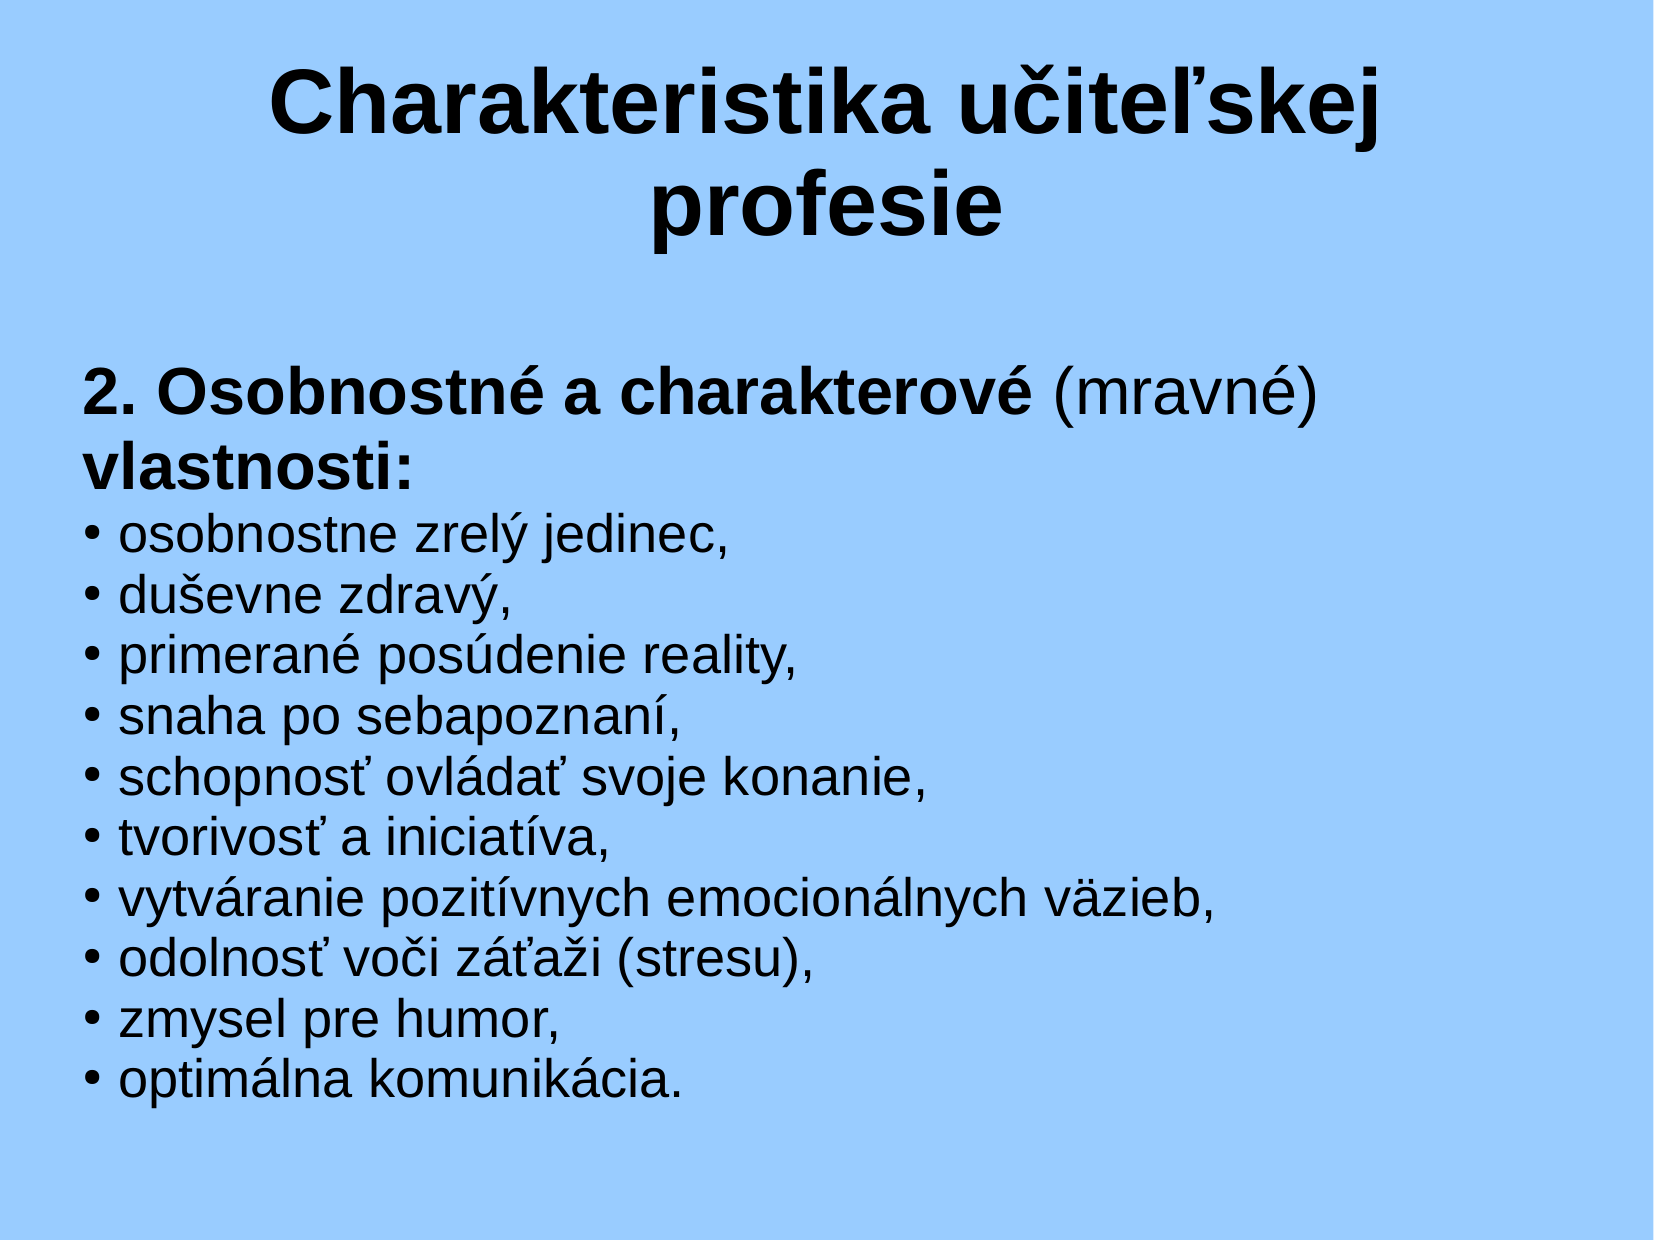

# Charakteristika učiteľskej profesie
2. Osobnostné a charakterové (mravné) vlastnosti:
osobnostne zrelý jedinec,
duševne zdravý,
primerané posúdenie reality,
snaha po sebapoznaní,
schopnosť ovládať svoje konanie,
tvorivosť a iniciatíva,
vytváranie pozitívnych emocionálnych väzieb,
odolnosť voči záťaži (stresu),
zmysel pre humor,
optimálna komunikácia.